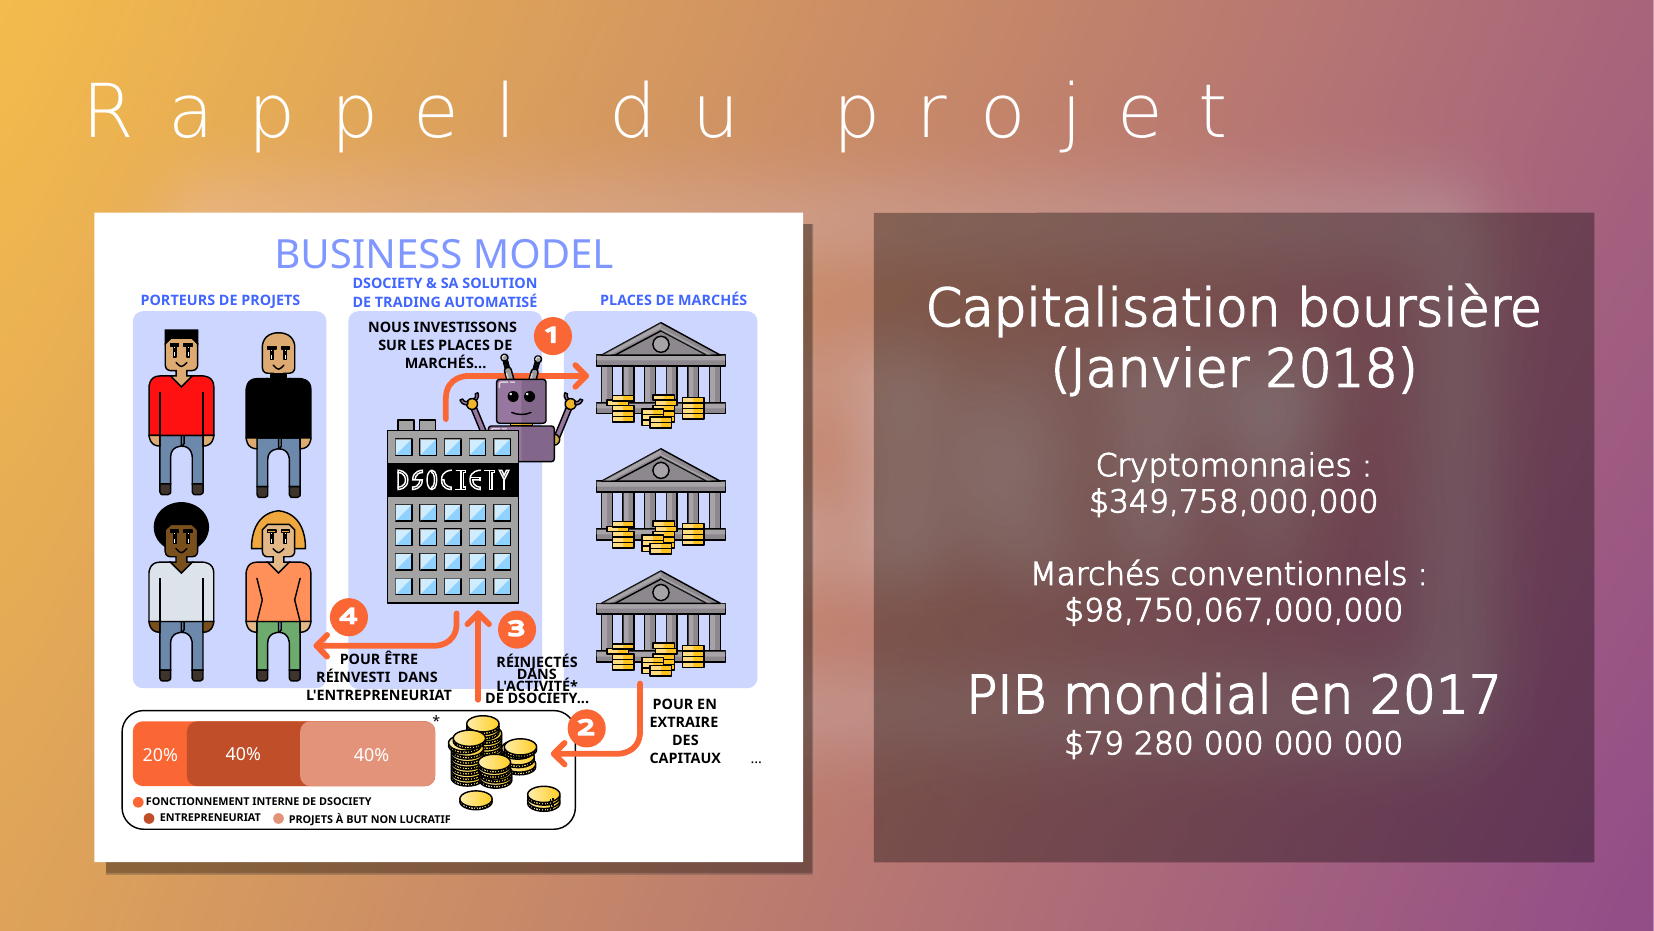

# Rappel du projet
Capitalisation boursière
(Janvier 2018)
Cryptomonnaies :
$349,758,000,000
Marchés conventionnels :
$98,750,067,000,000
PIB mondial en 2017
$79 280 000 000 000